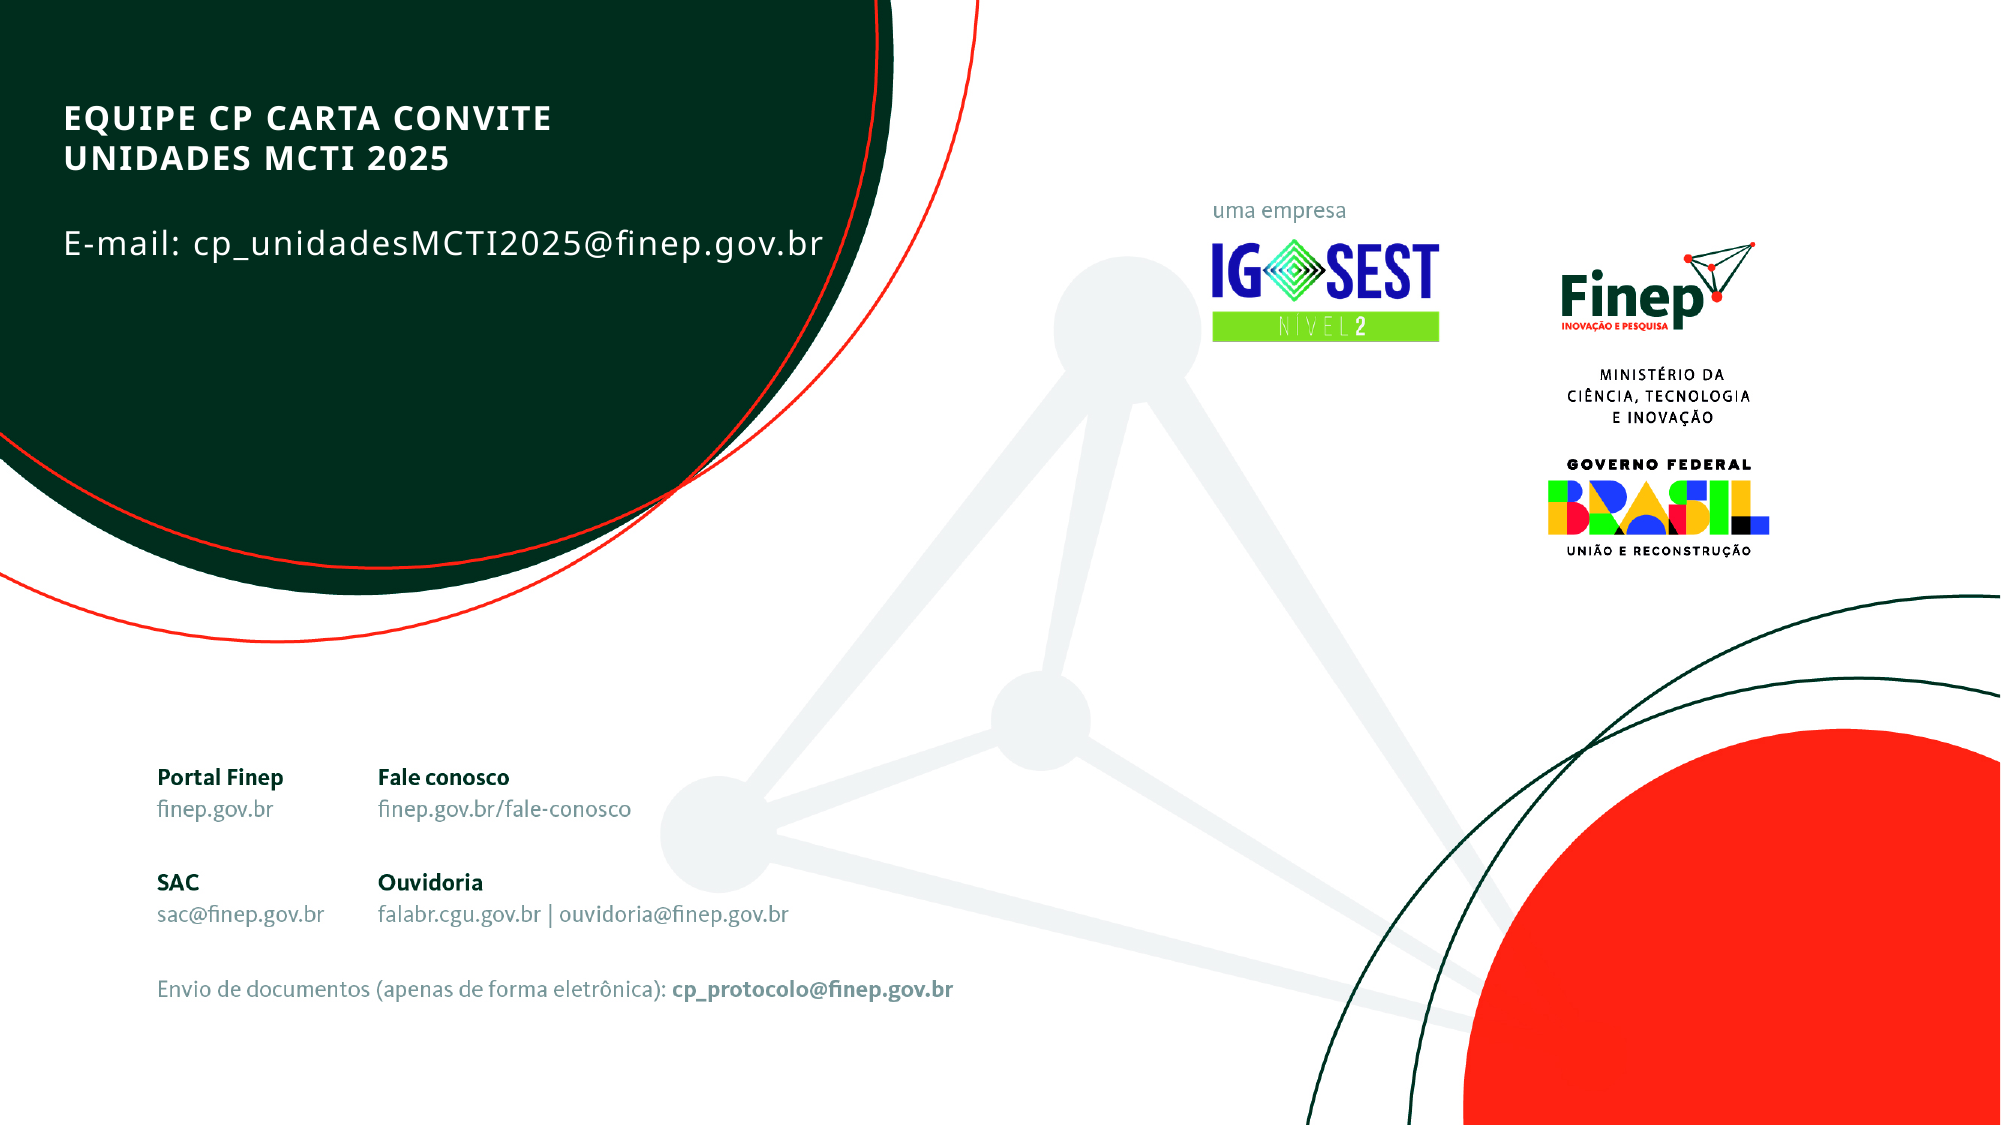

EQUIPE CP CARTA CONVITE
UNIDADES MCTI 2025
E-mail: cp_unidadesMCTI2025@finep.gov.br